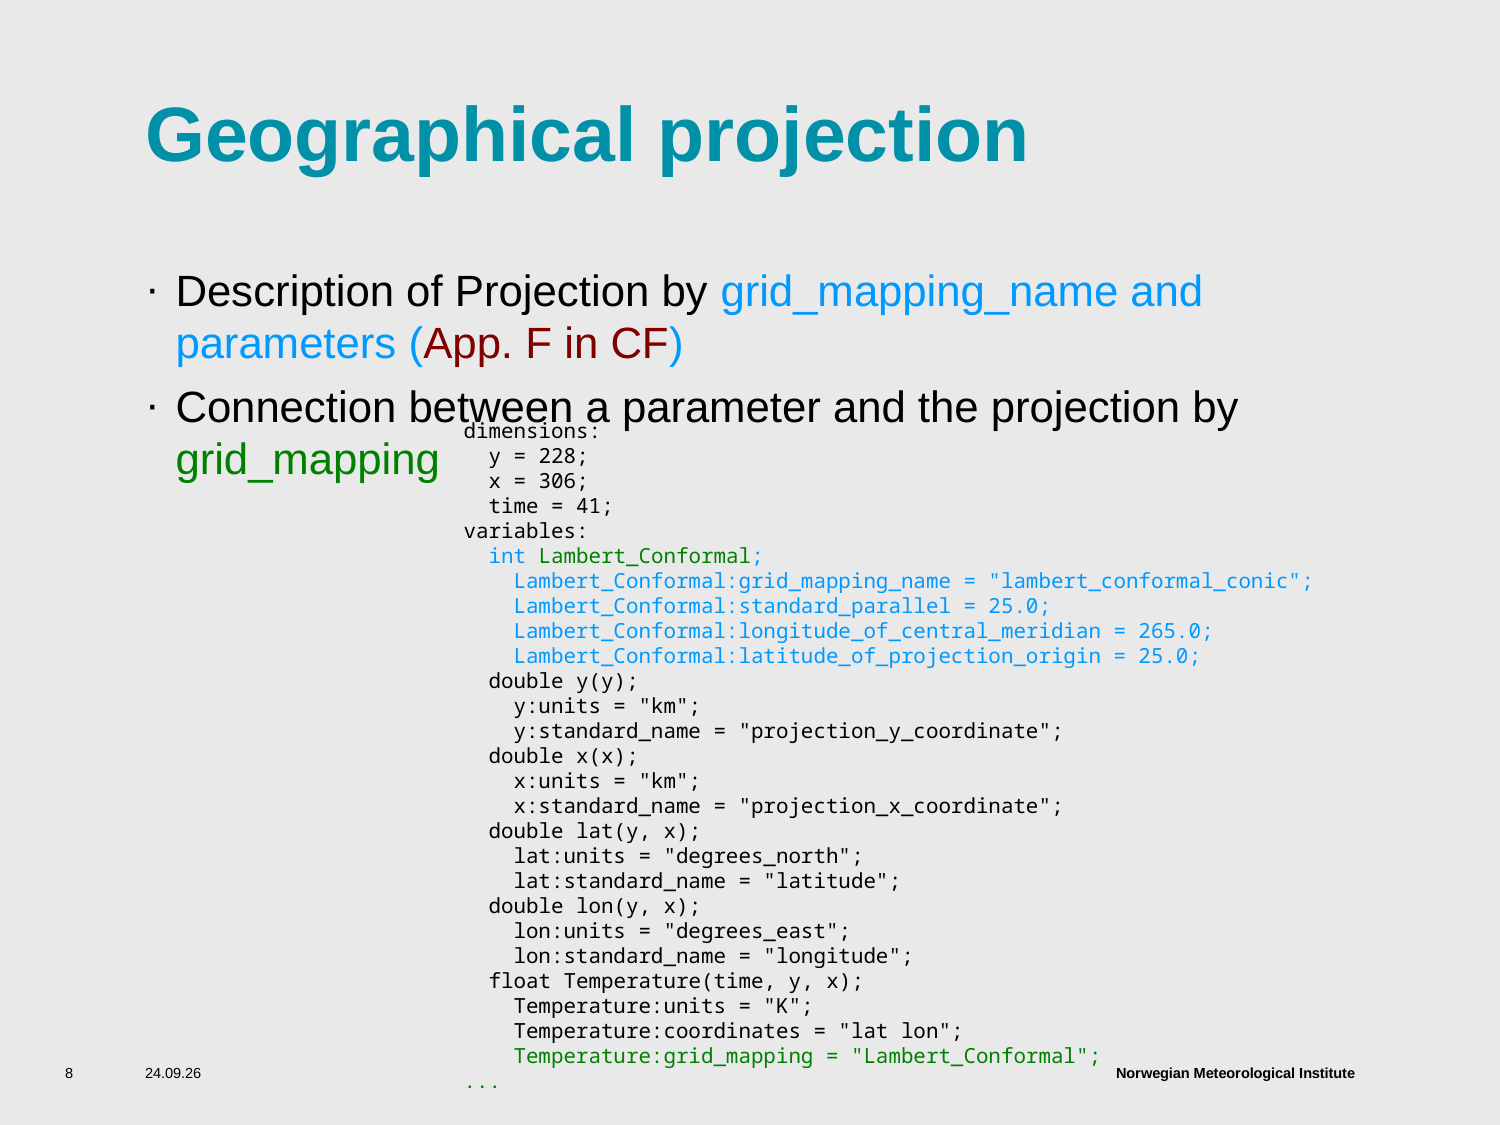

# Geographical projection
Description of Projection by grid_mapping_name and parameters (App. F in CF)
Connection between a parameter and the projection by grid_mapping
dimensions:
 y = 228;
 x = 306;
 time = 41;
variables:
 int Lambert_Conformal;
 Lambert_Conformal:grid_mapping_name = "lambert_conformal_conic";
 Lambert_Conformal:standard_parallel = 25.0;
 Lambert_Conformal:longitude_of_central_meridian = 265.0;
 Lambert_Conformal:latitude_of_projection_origin = 25.0;
 double y(y);
 y:units = "km";
 y:standard_name = "projection_y_coordinate";
 double x(x);
 x:units = "km";
 x:standard_name = "projection_x_coordinate";
 double lat(y, x);
 lat:units = "degrees_north";
 lat:standard_name = "latitude";
 double lon(y, x);
 lon:units = "degrees_east";
 lon:standard_name = "longitude";
 float Temperature(time, y, x);
 Temperature:units = "K";
 Temperature:coordinates = "lat lon";
 Temperature:grid_mapping = "Lambert_Conformal";
...